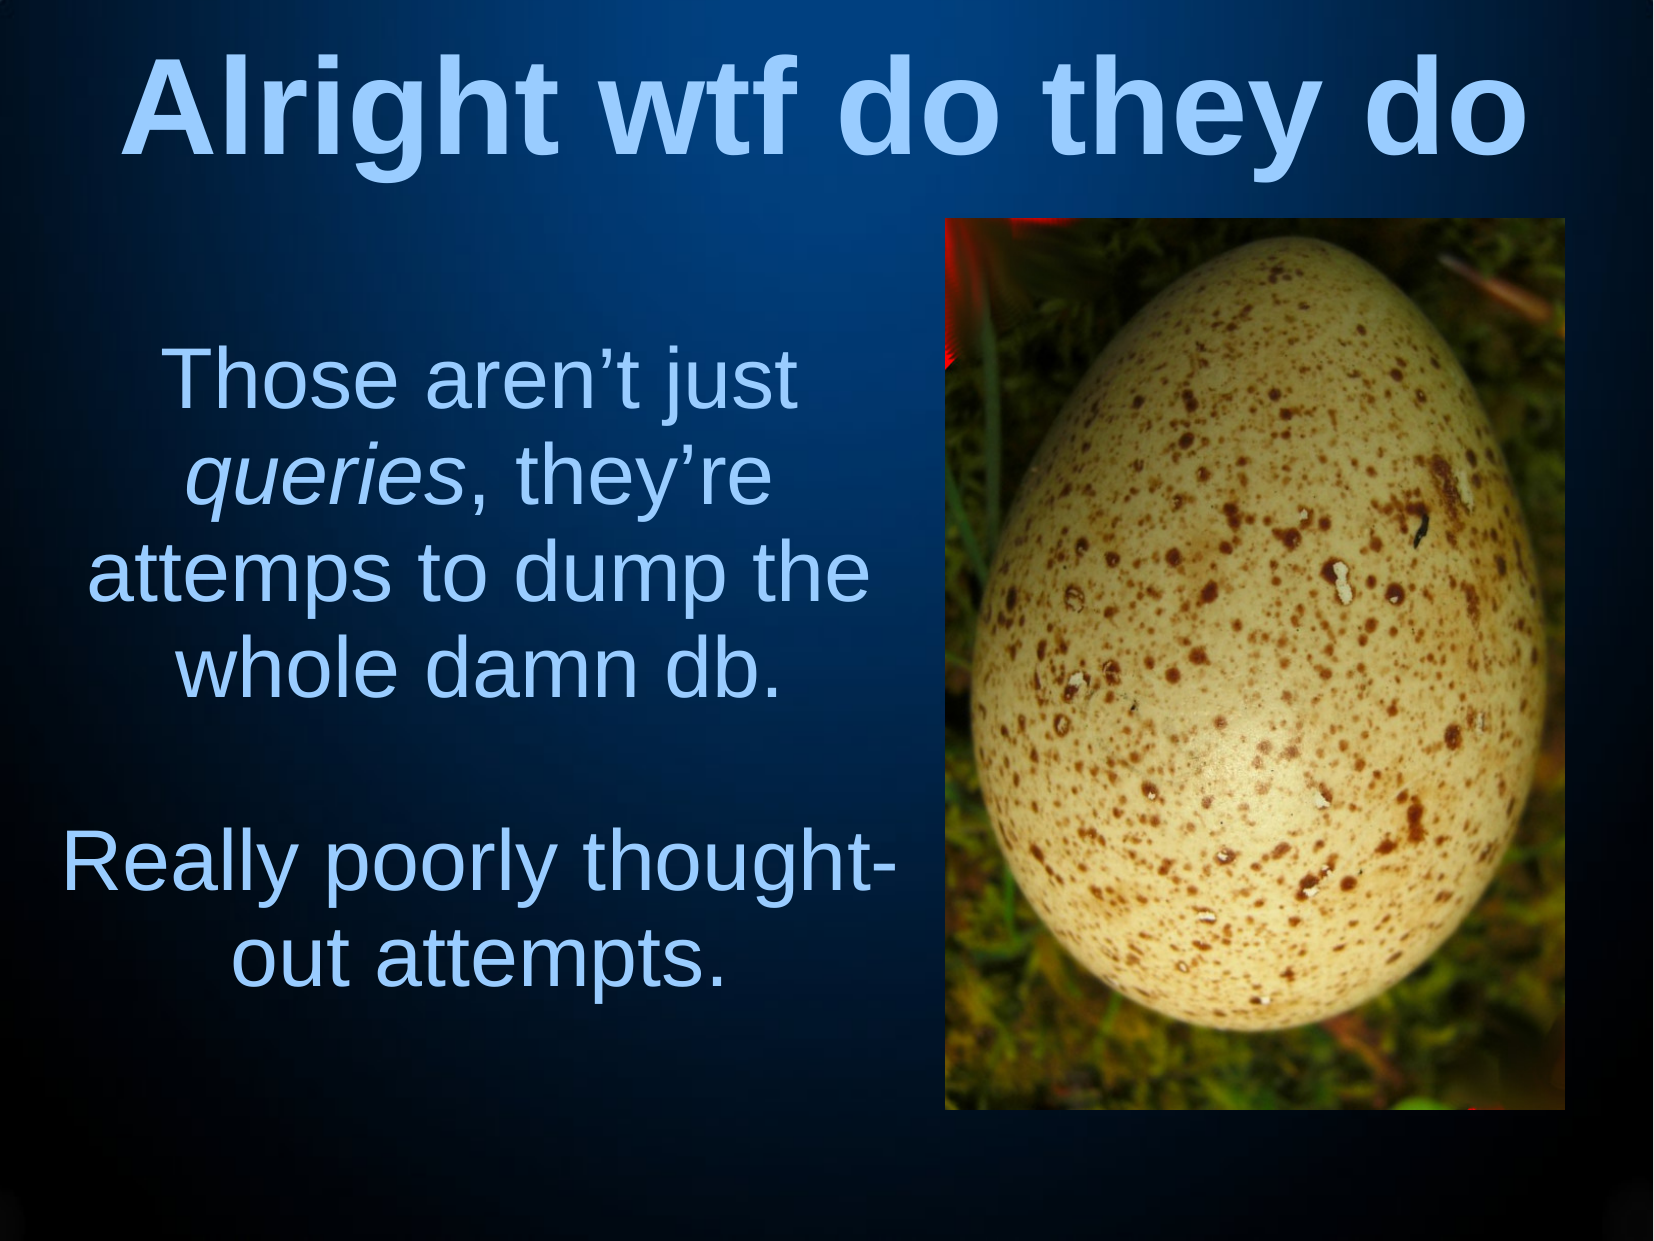

# Alright wtf do they do
Those aren’t just queries, they’re attemps to dump the whole damn db.
Really poorly thought-out attempts.